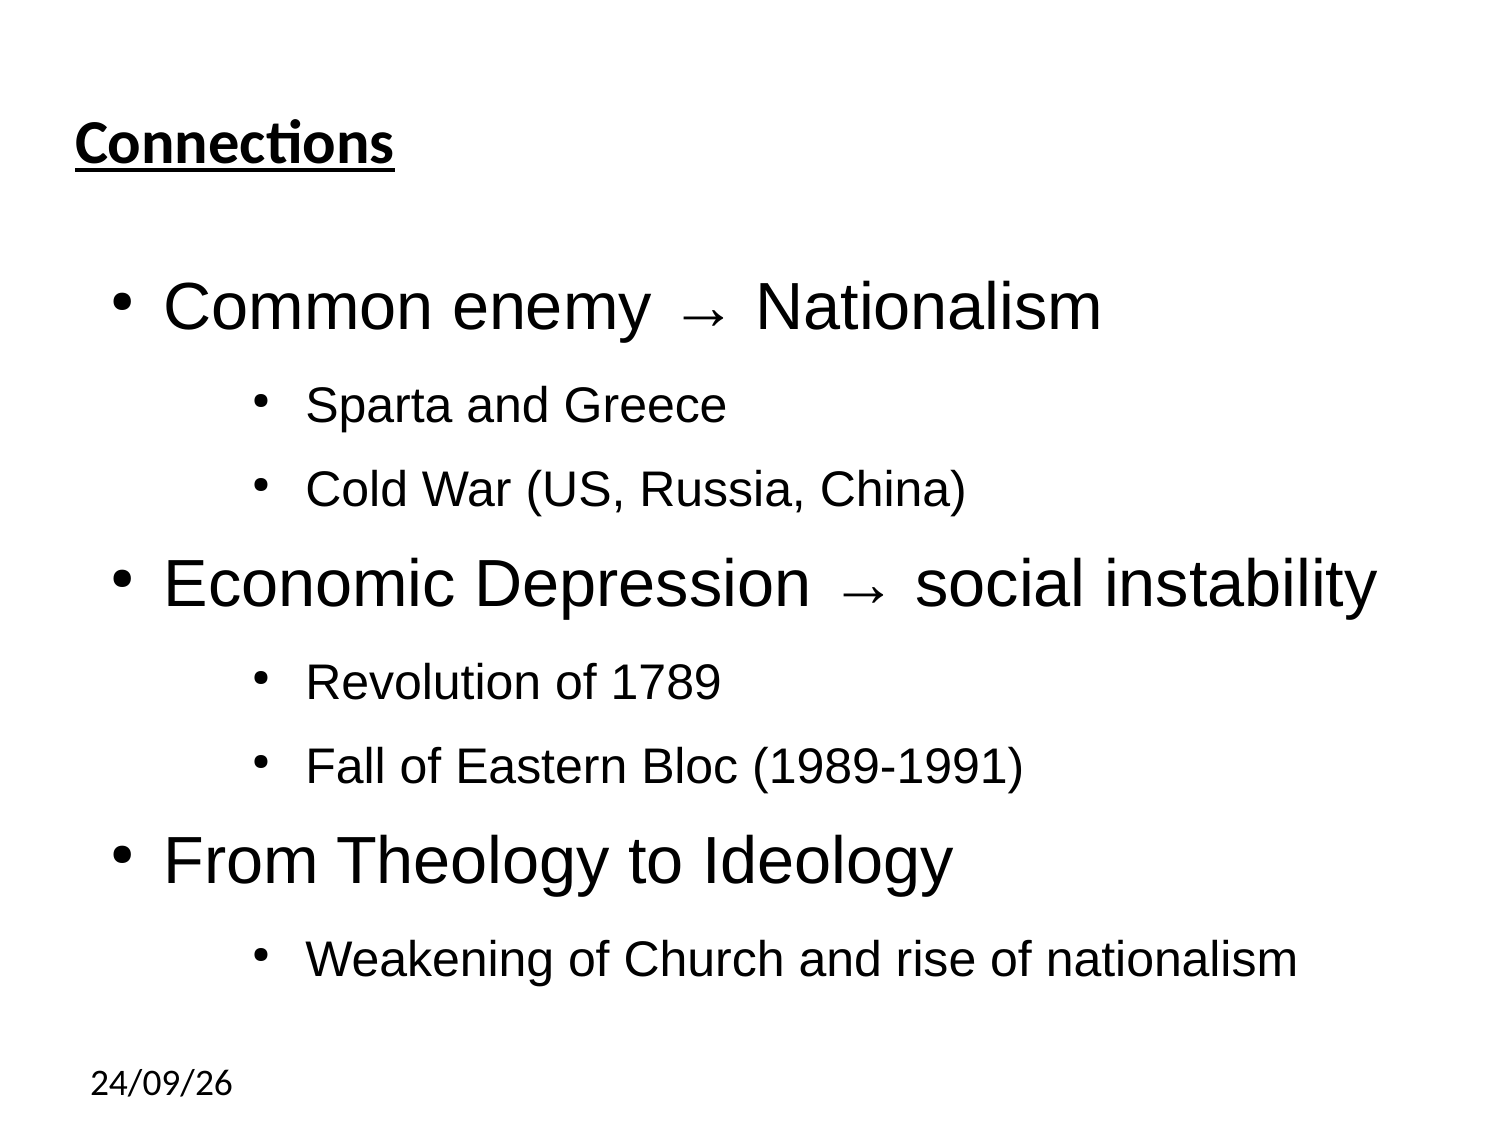

# Connections
Common enemy → Nationalism
Sparta and Greece
Cold War (US, Russia, China)
Economic Depression → social instability
Revolution of 1789
Fall of Eastern Bloc (1989-1991)
From Theology to Ideology
Weakening of Church and rise of nationalism